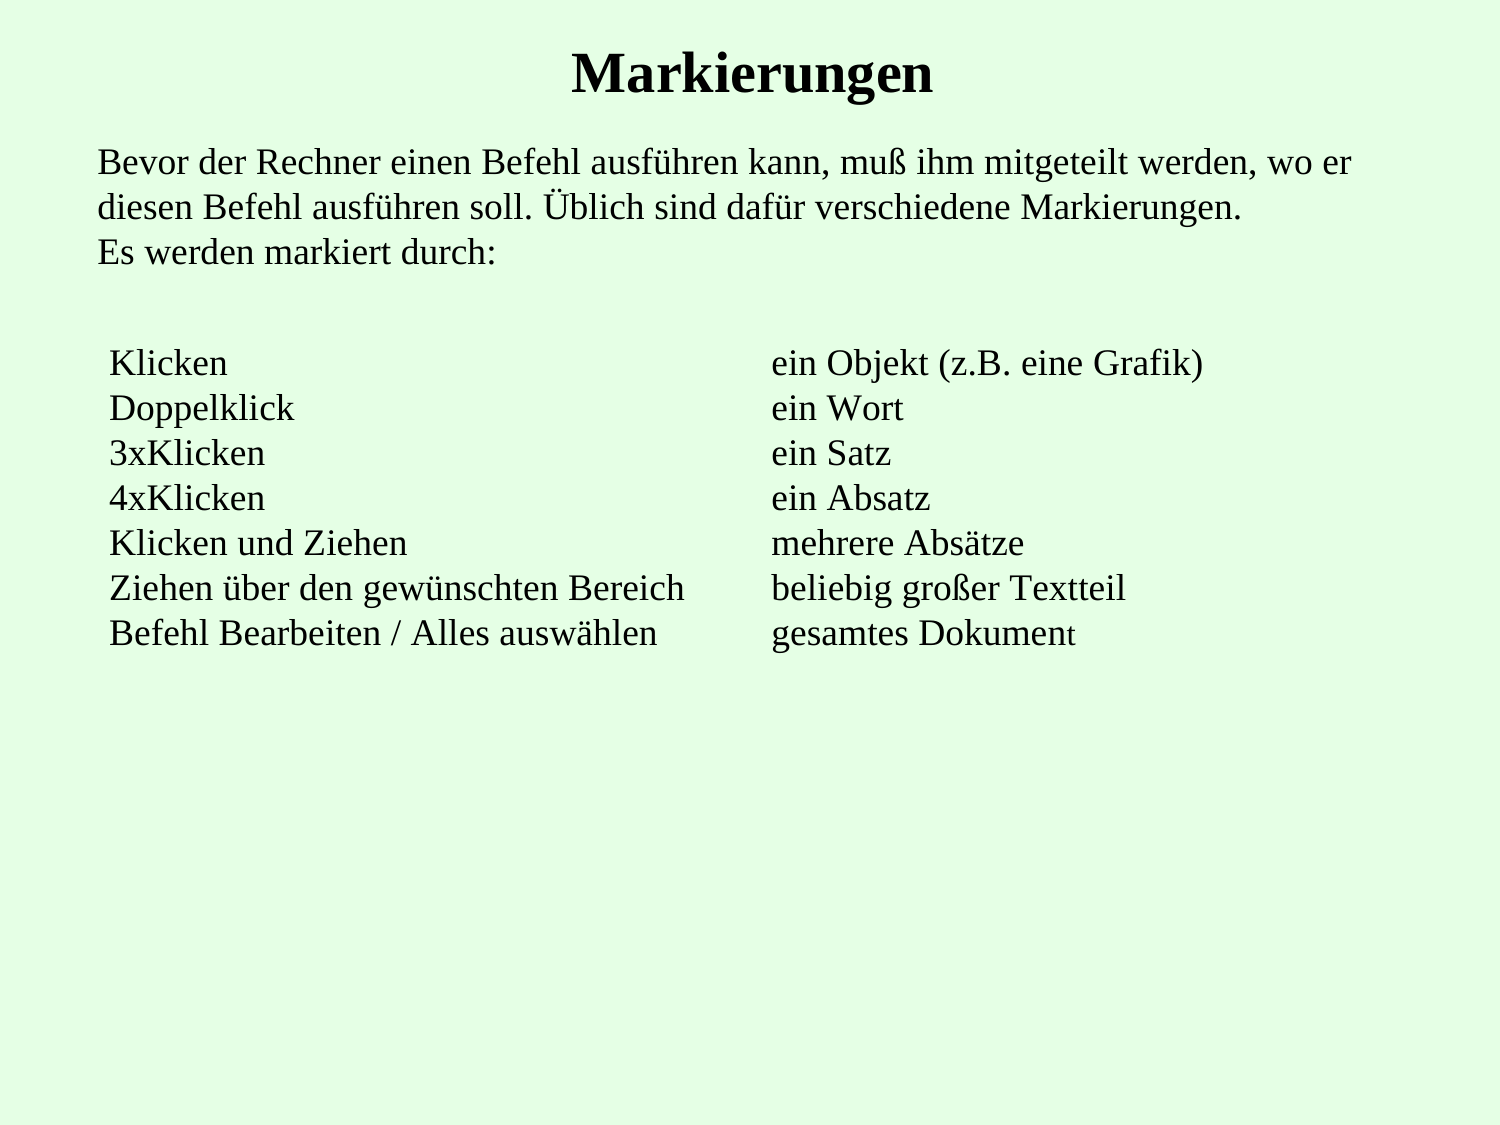

# Markierungen
Bevor der Rechner einen Befehl ausführen kann, muß ihm mitgeteilt werden, wo er diesen Befehl ausführen soll. Üblich sind dafür verschiedene Markierungen.
Es werden markiert durch:
Klicken								ein Objekt (z.B. eine Grafik)
Doppelklick							ein Wort
3xKlicken							ein Satz
4xKlicken							ein Absatz
Klicken und Ziehen					mehrere Absätze
Ziehen über den gewünschten Bereich		beliebig großer Textteil
Befehl Bearbeiten / Alles auswählen		gesamtes Dokument